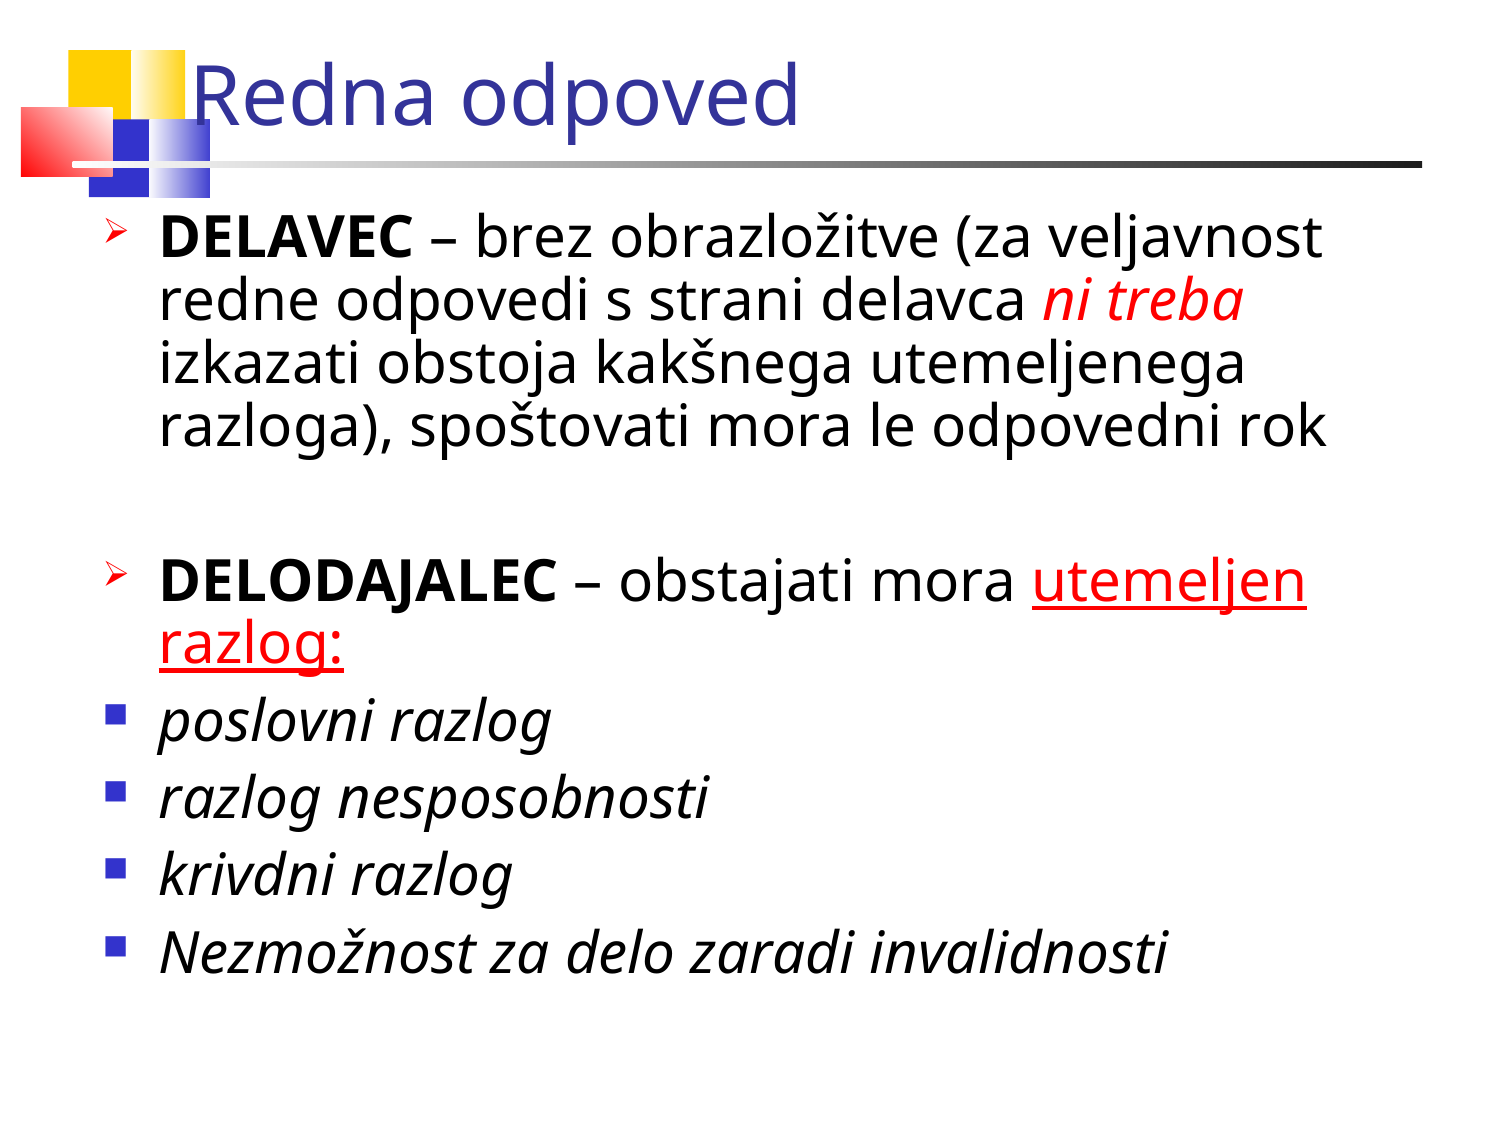

# Redna odpoved
DELAVEC – brez obrazložitve (za veljavnost redne odpovedi s strani delavca ni treba izkazati obstoja kakšnega utemeljenega razloga), spoštovati mora le odpovedni rok
DELODAJALEC – obstajati mora utemeljen razlog:
poslovni razlog
razlog nesposobnosti
krivdni razlog
Nezmožnost za delo zaradi invalidnosti